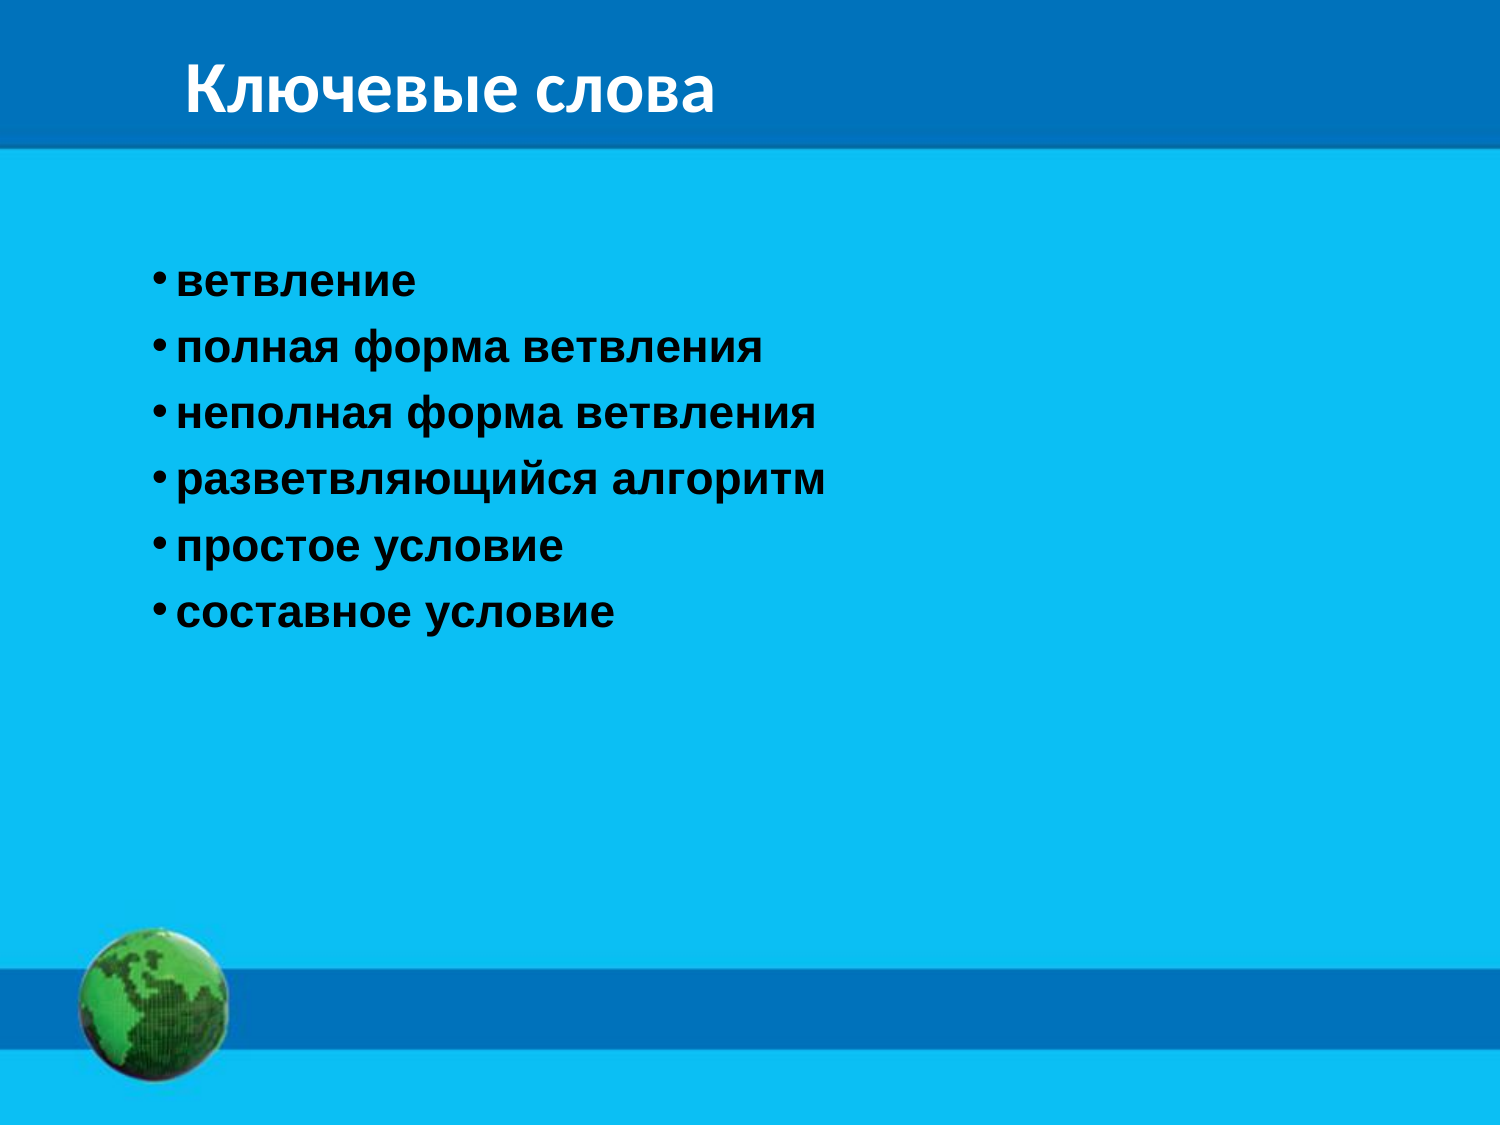

Ключевые слова
 ветвление
 полная форма ветвления
 неполная форма ветвления
 разветвляющийся алгоритм
 простое условие
 составное условие